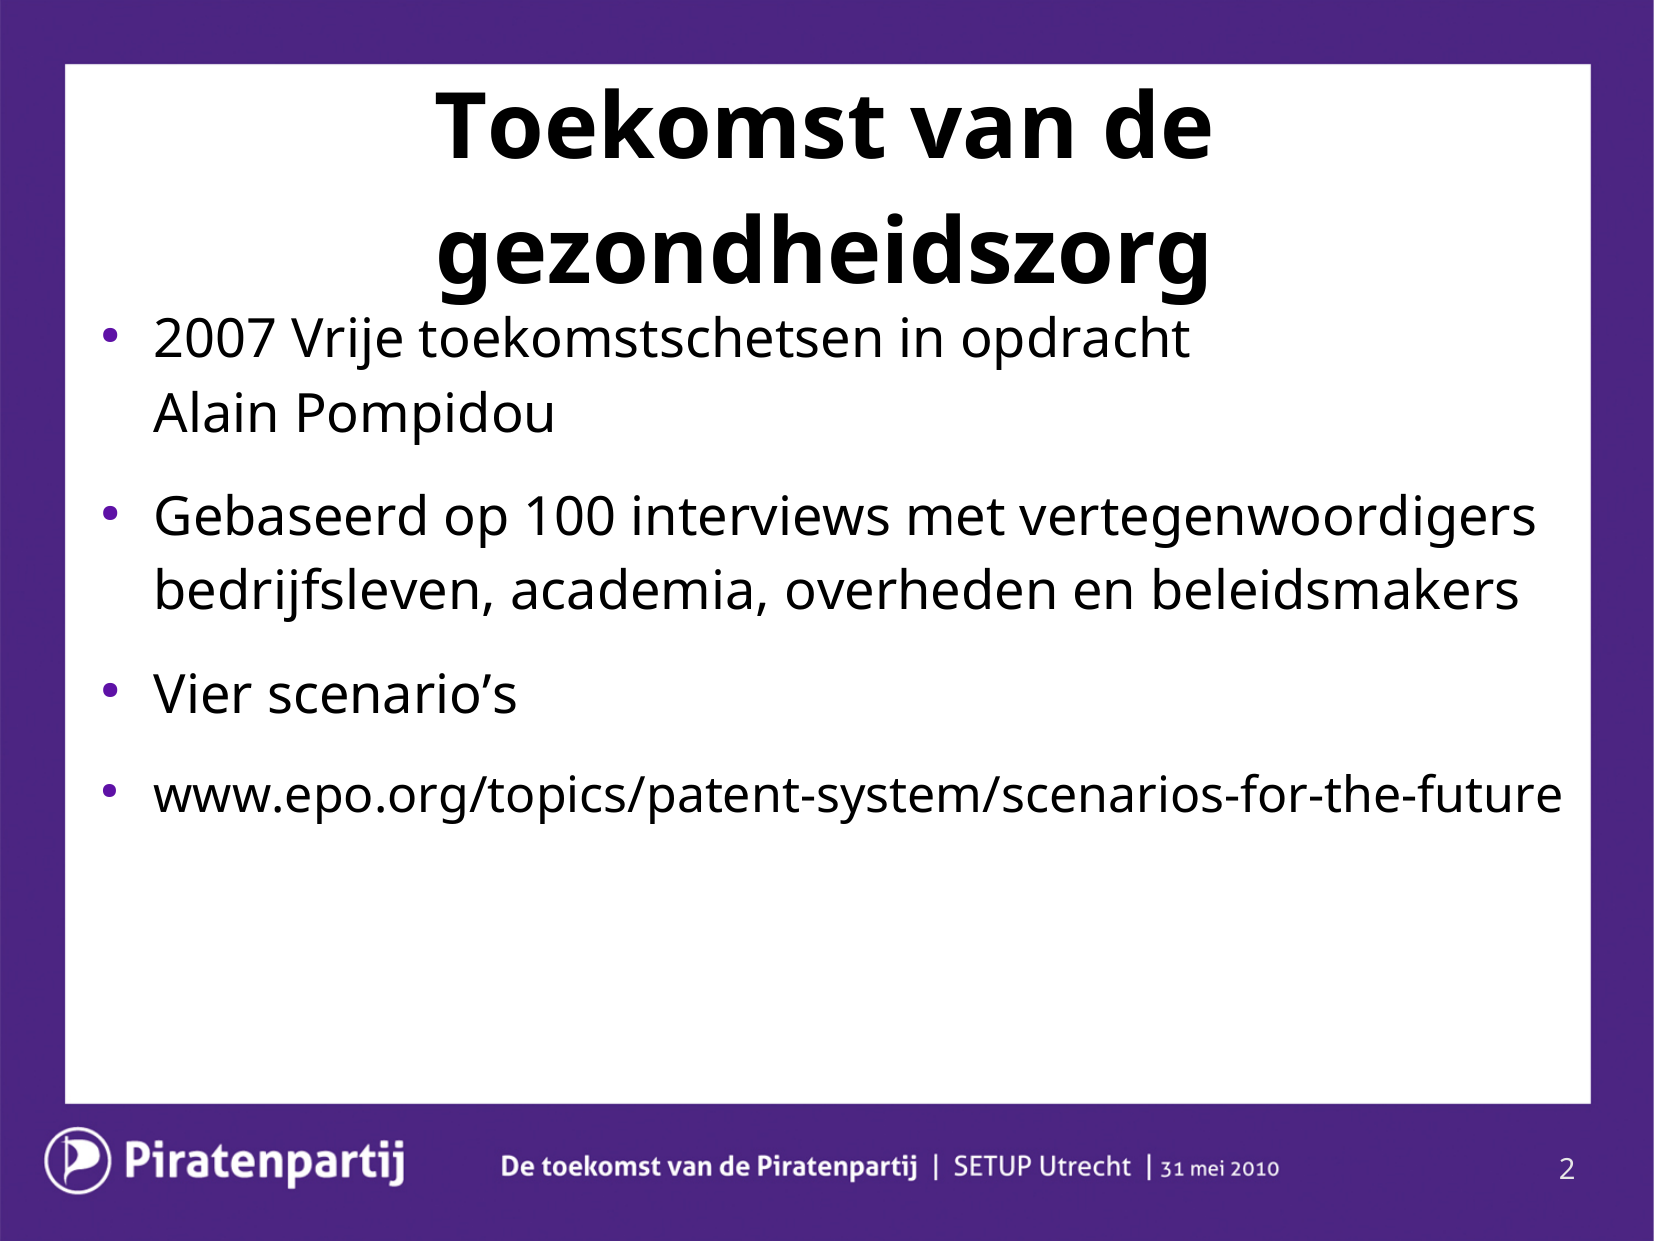

# Toekomst van de gezondheidszorg
2007 Vrije toekomstschetsen in opdracht
Alain Pompidou
Gebaseerd op 100 interviews met vertegenwoordigers bedrijfsleven, academia, overheden en beleidsmakers
Vier scenario’s
www.epo.org/topics/patent-system/scenarios-for-the-future
2